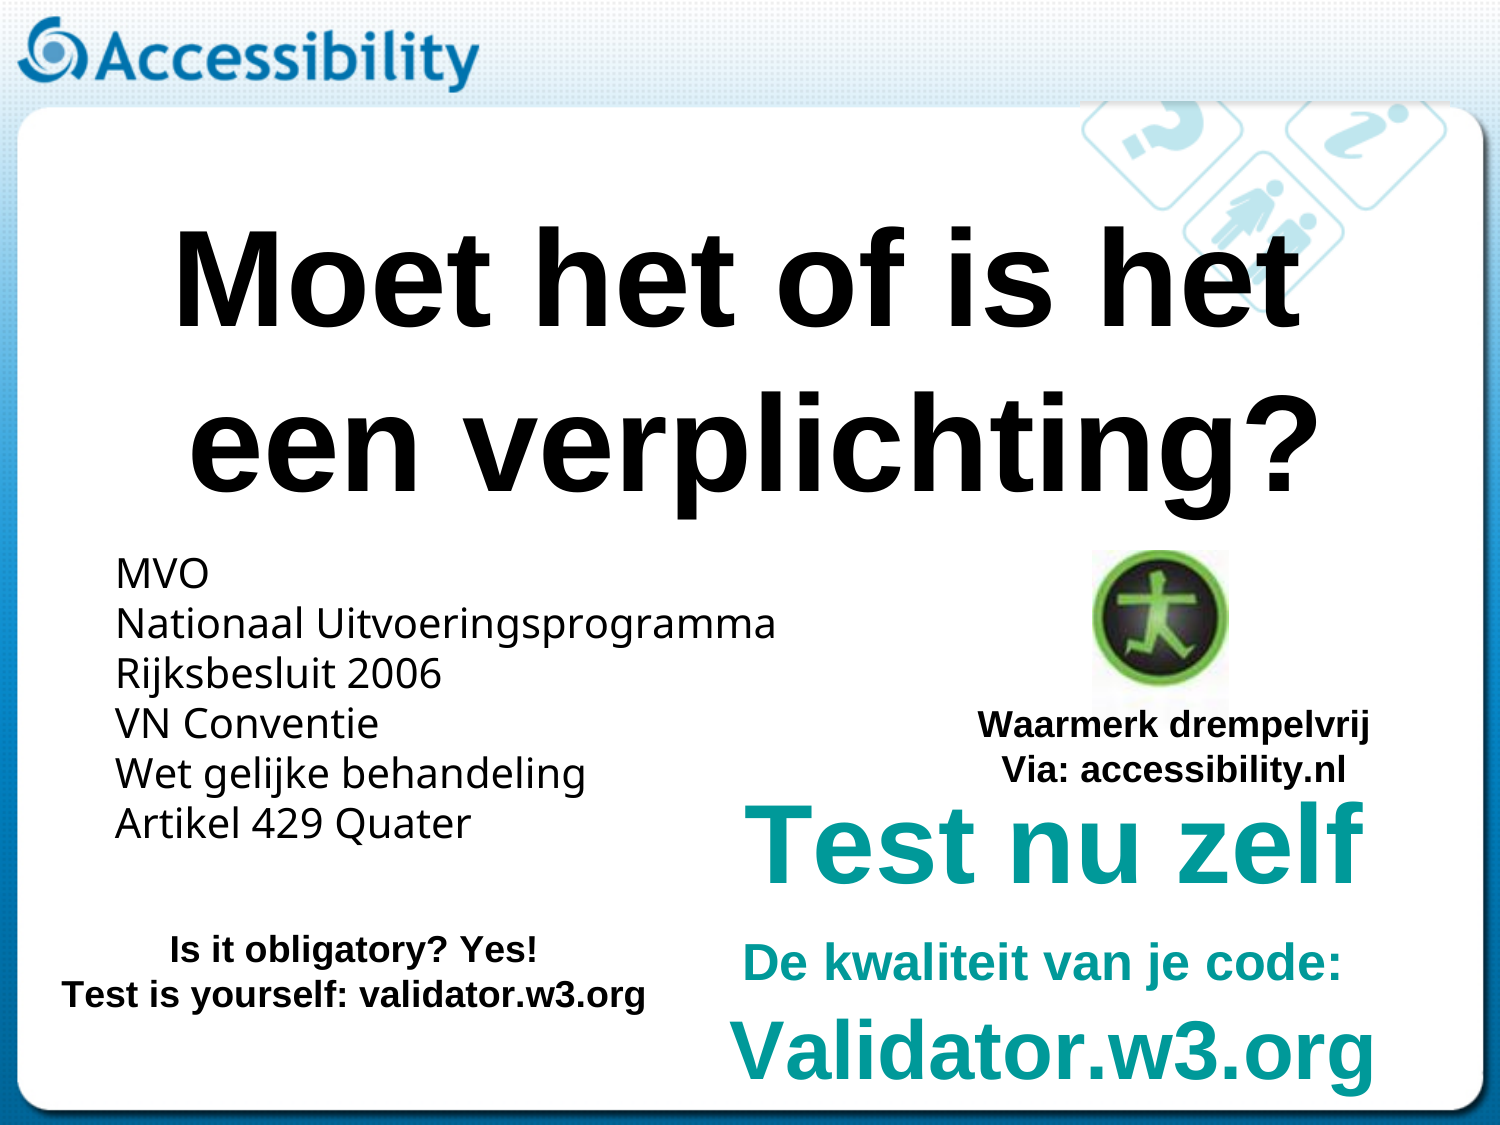

Moet het of is het
een verplichting?
MVO
Nationaal Uitvoeringsprogramma
Rijksbesluit 2006
VN Conventie
Wet gelijke behandeling
Artikel 429 Quater
Waarmerk drempelvrij
Via: accessibility.nl
Test nu zelf
De kwaliteit van je code:
Validator.w3.org
Is it obligatory? Yes!
Test is yourself: validator.w3.org